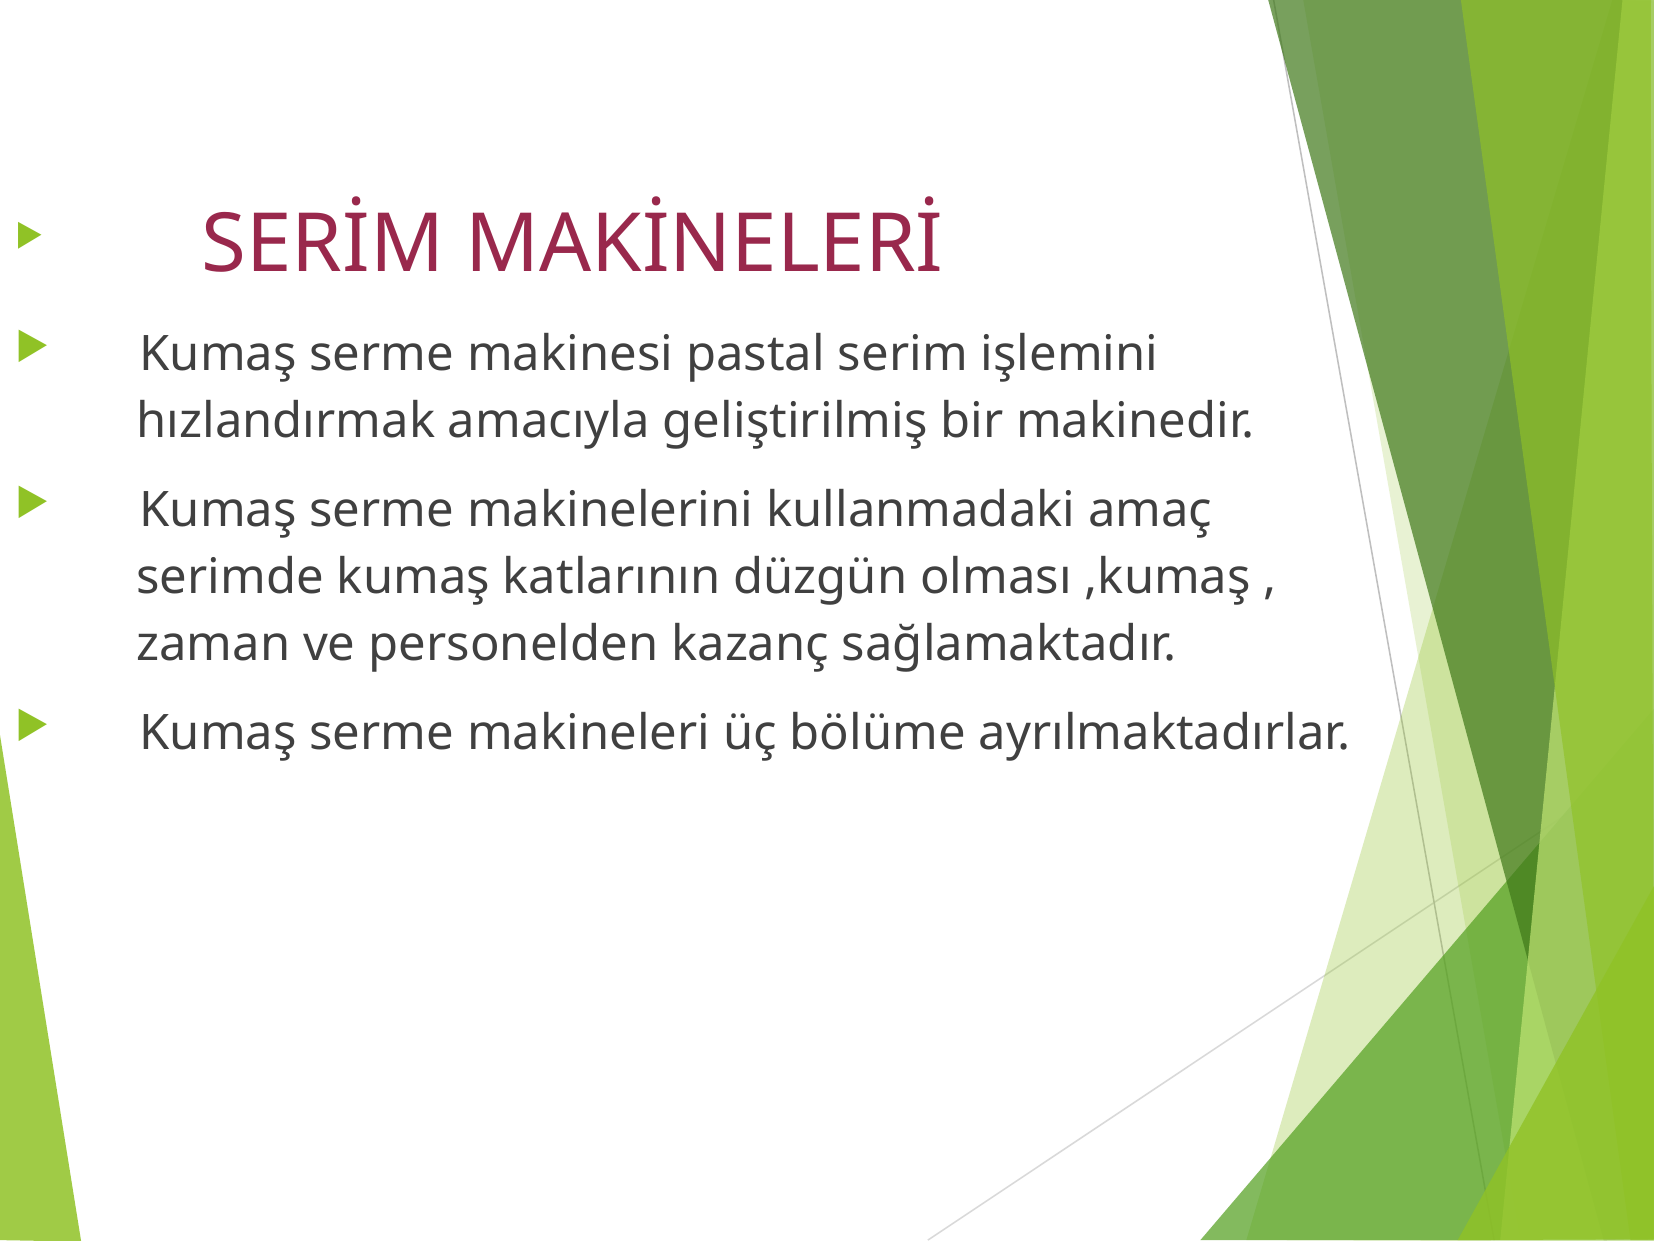

# SERİM MAKİNELERİ
 Kumaş serme makinesi pastal serim işlemini hızlandırmak amacıyla geliştirilmiş bir makinedir.
 Kumaş serme makinelerini kullanmadaki amaç serimde kumaş katlarının düzgün olması ,kumaş , zaman ve personelden kazanç sağlamaktadır.
 Kumaş serme makineleri üç bölüme ayrılmaktadırlar.